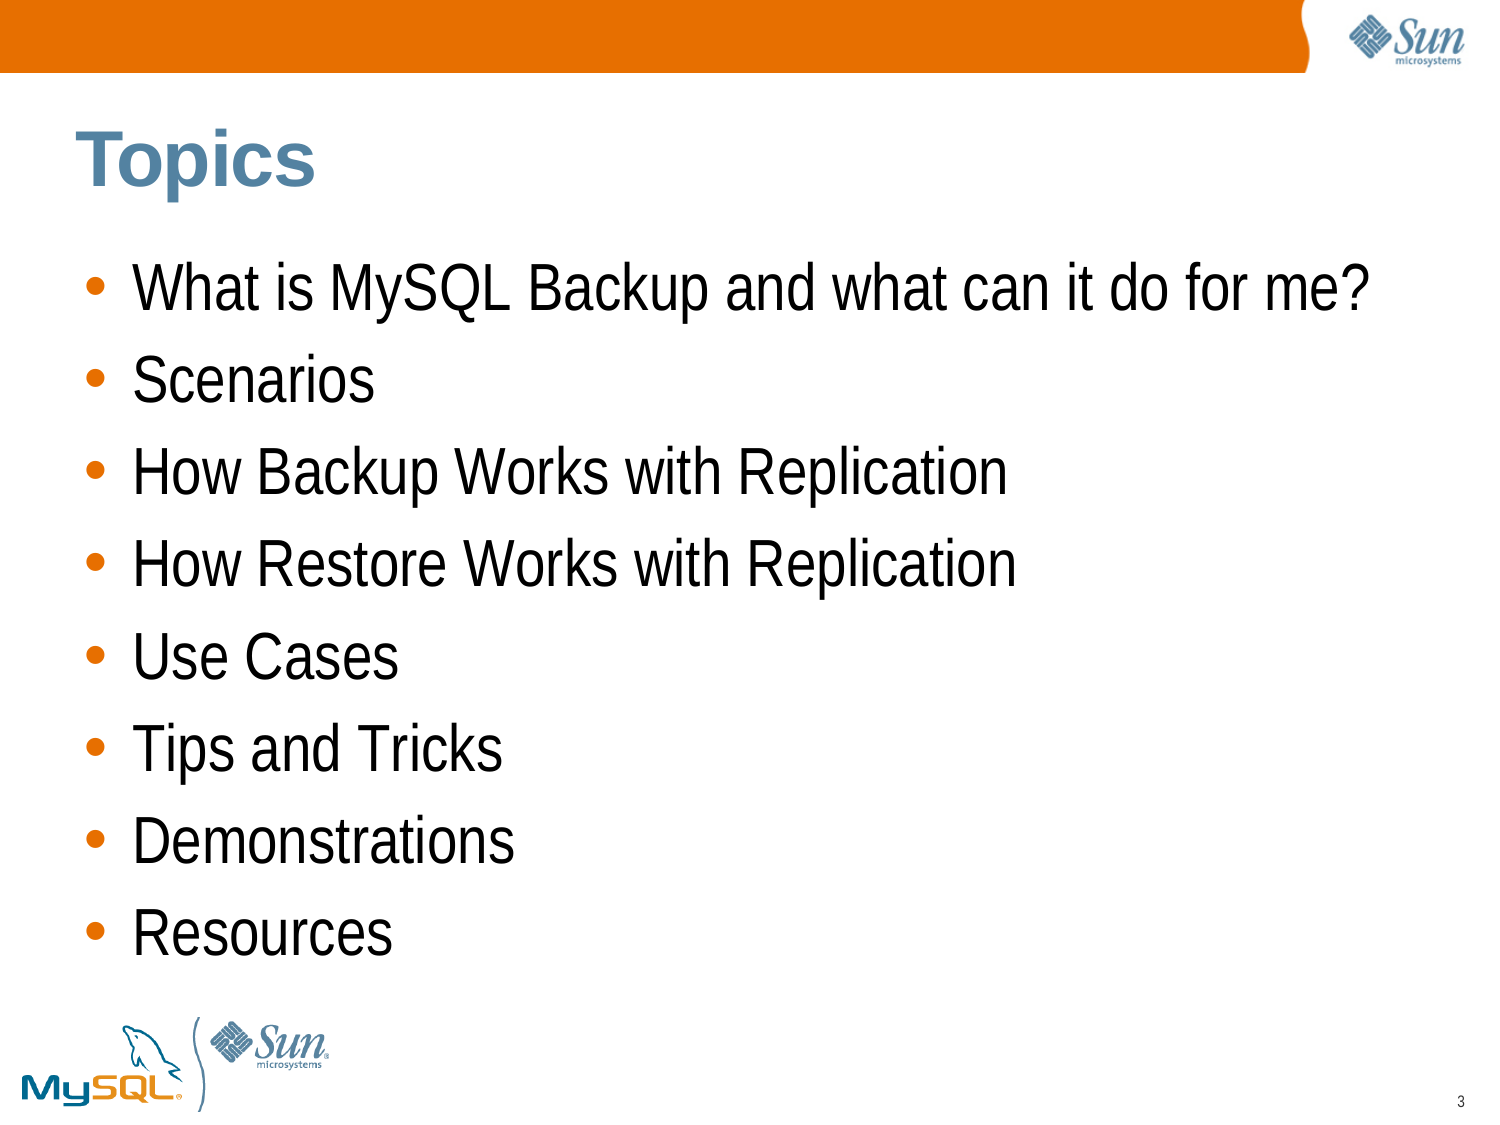

# Topics
What is MySQL Backup and what can it do for me?
Scenarios
How Backup Works with Replication
How Restore Works with Replication
Use Cases
Tips and Tricks
Demonstrations
Resources